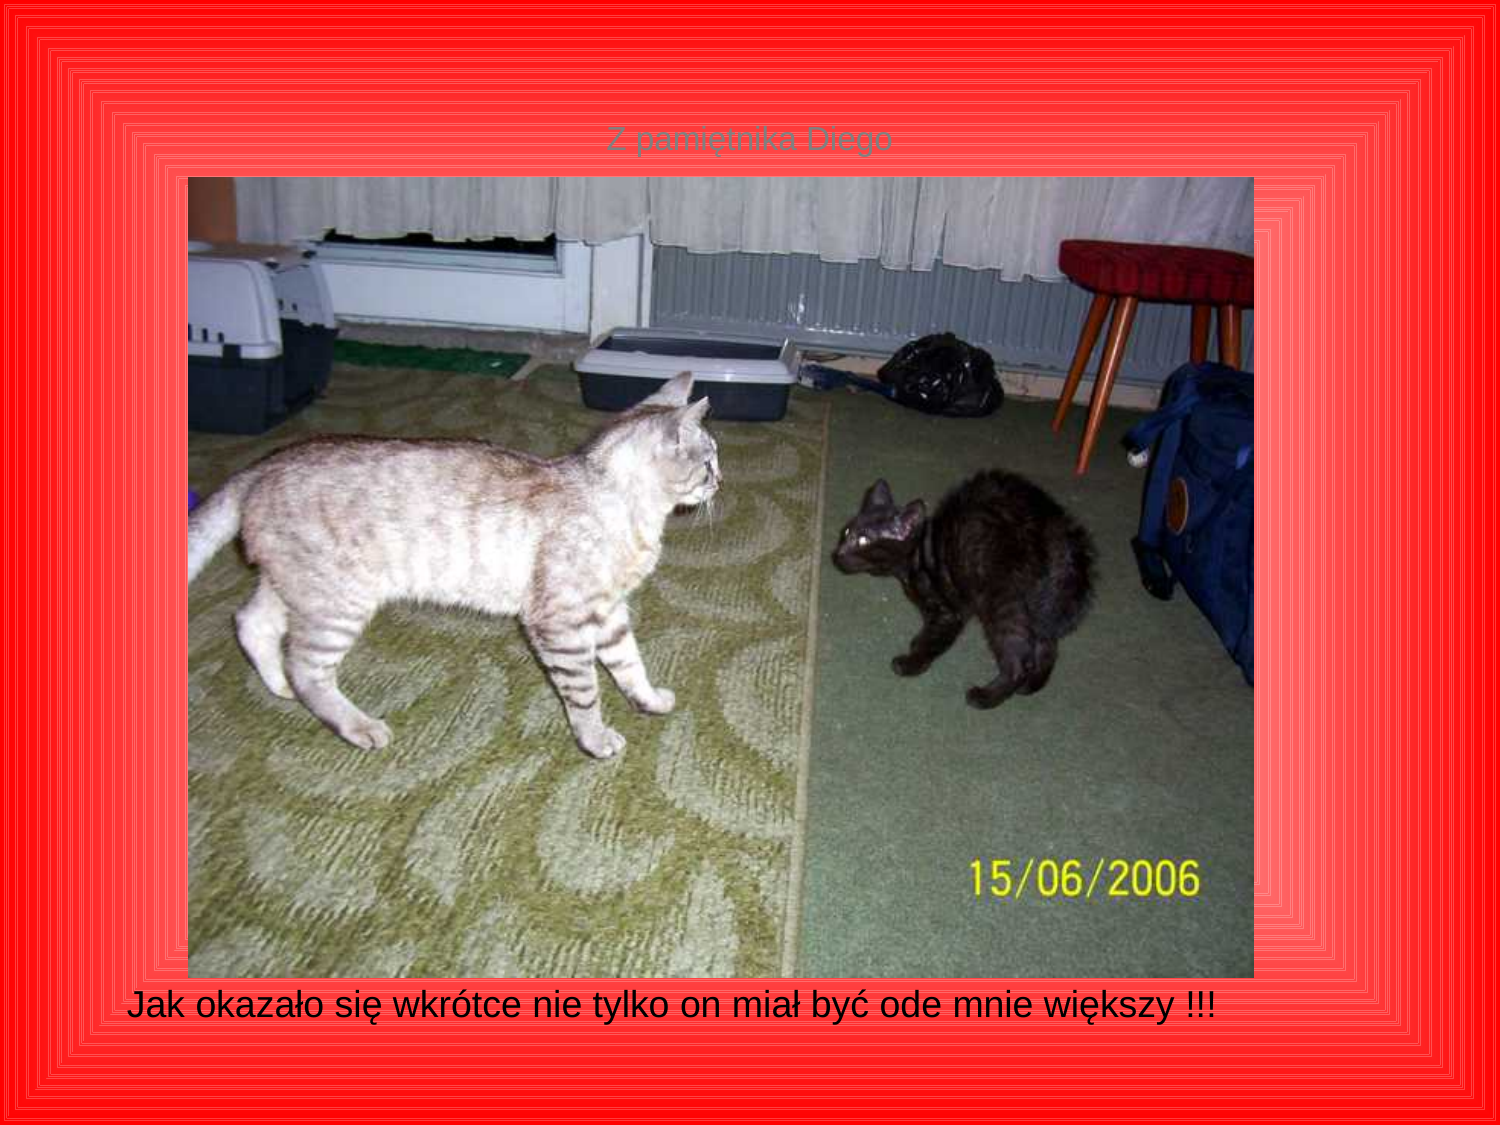

# Z pamiętnika Diego
Jak okazało się wkrótce nie tylko on miał być ode mnie większy !!!